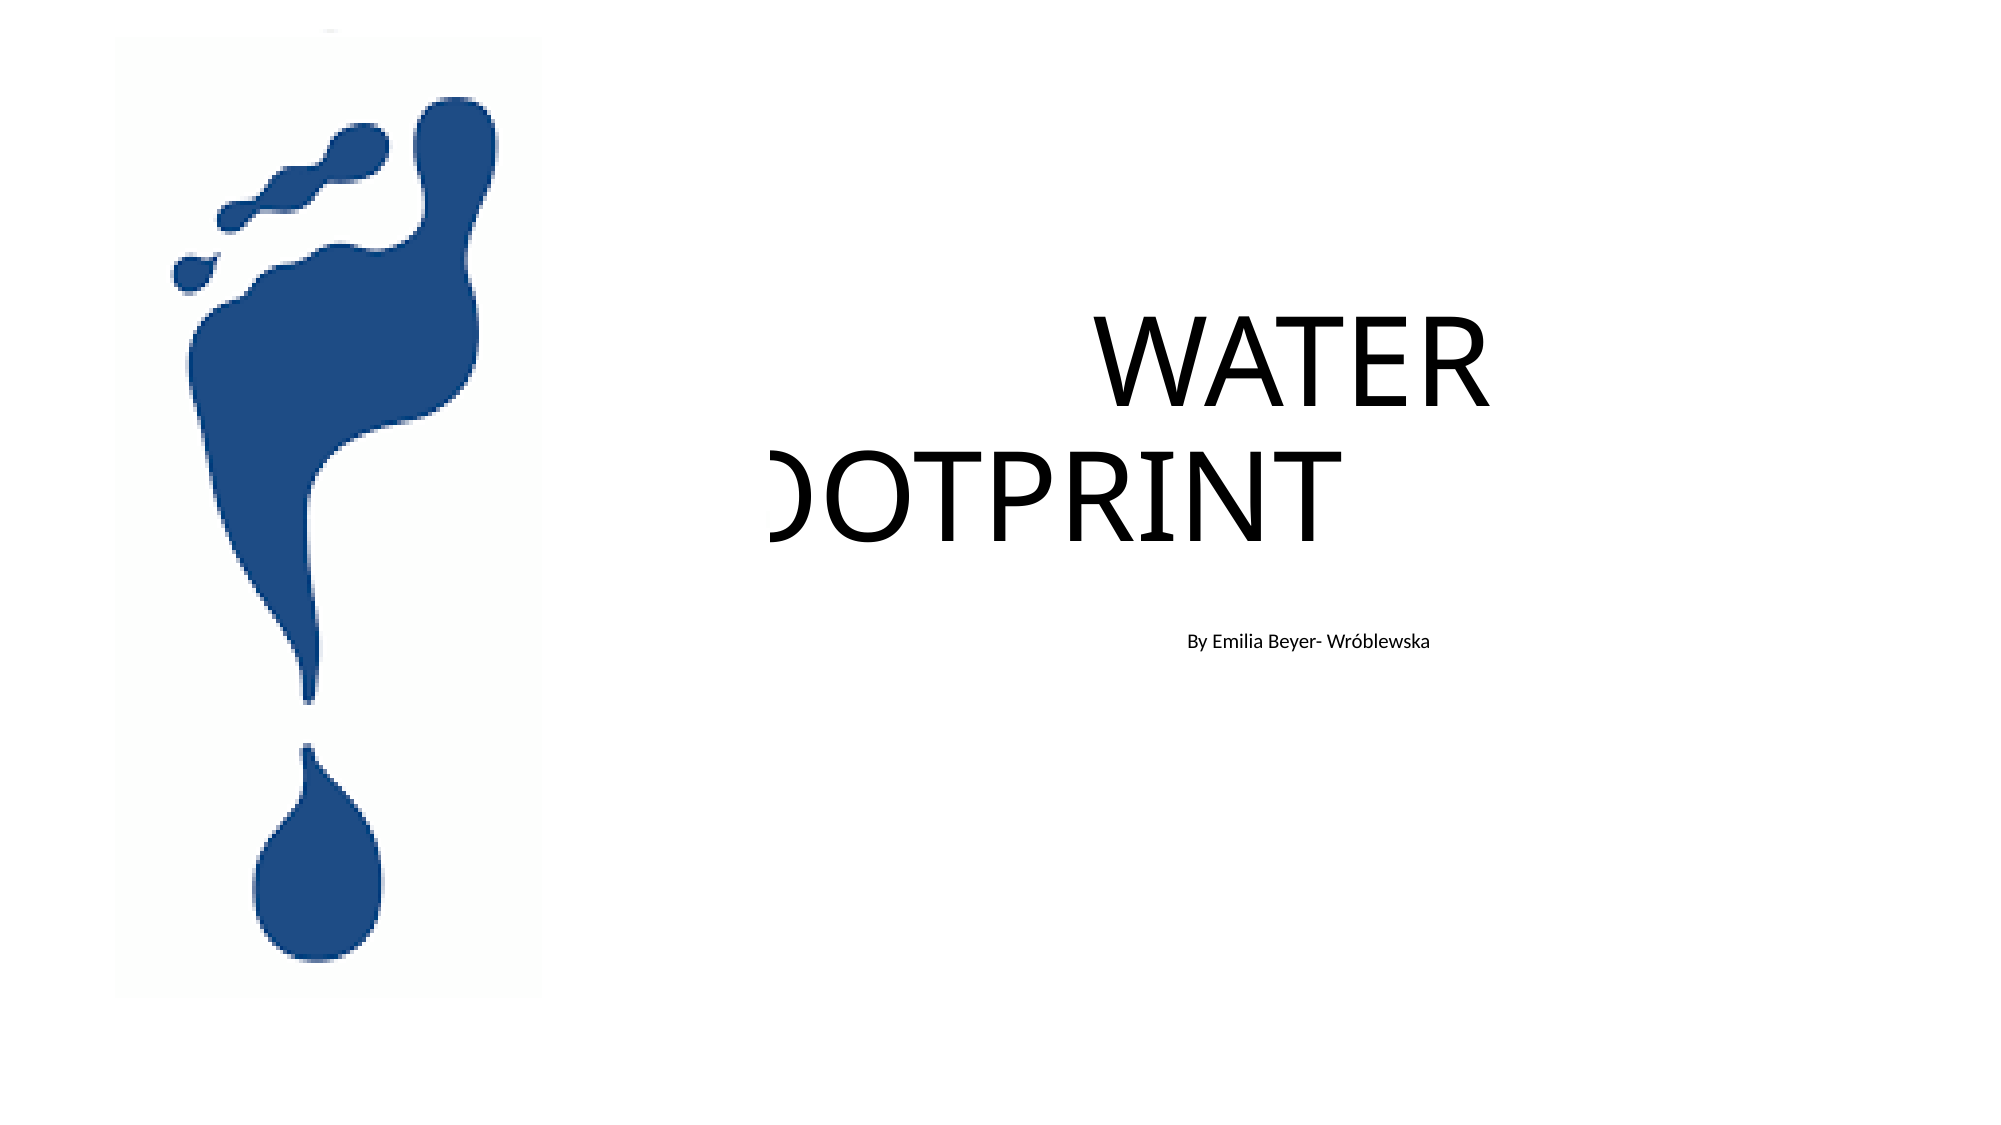

# WATER FOOTPRINT
By Emilia Beyer- Wróblewska